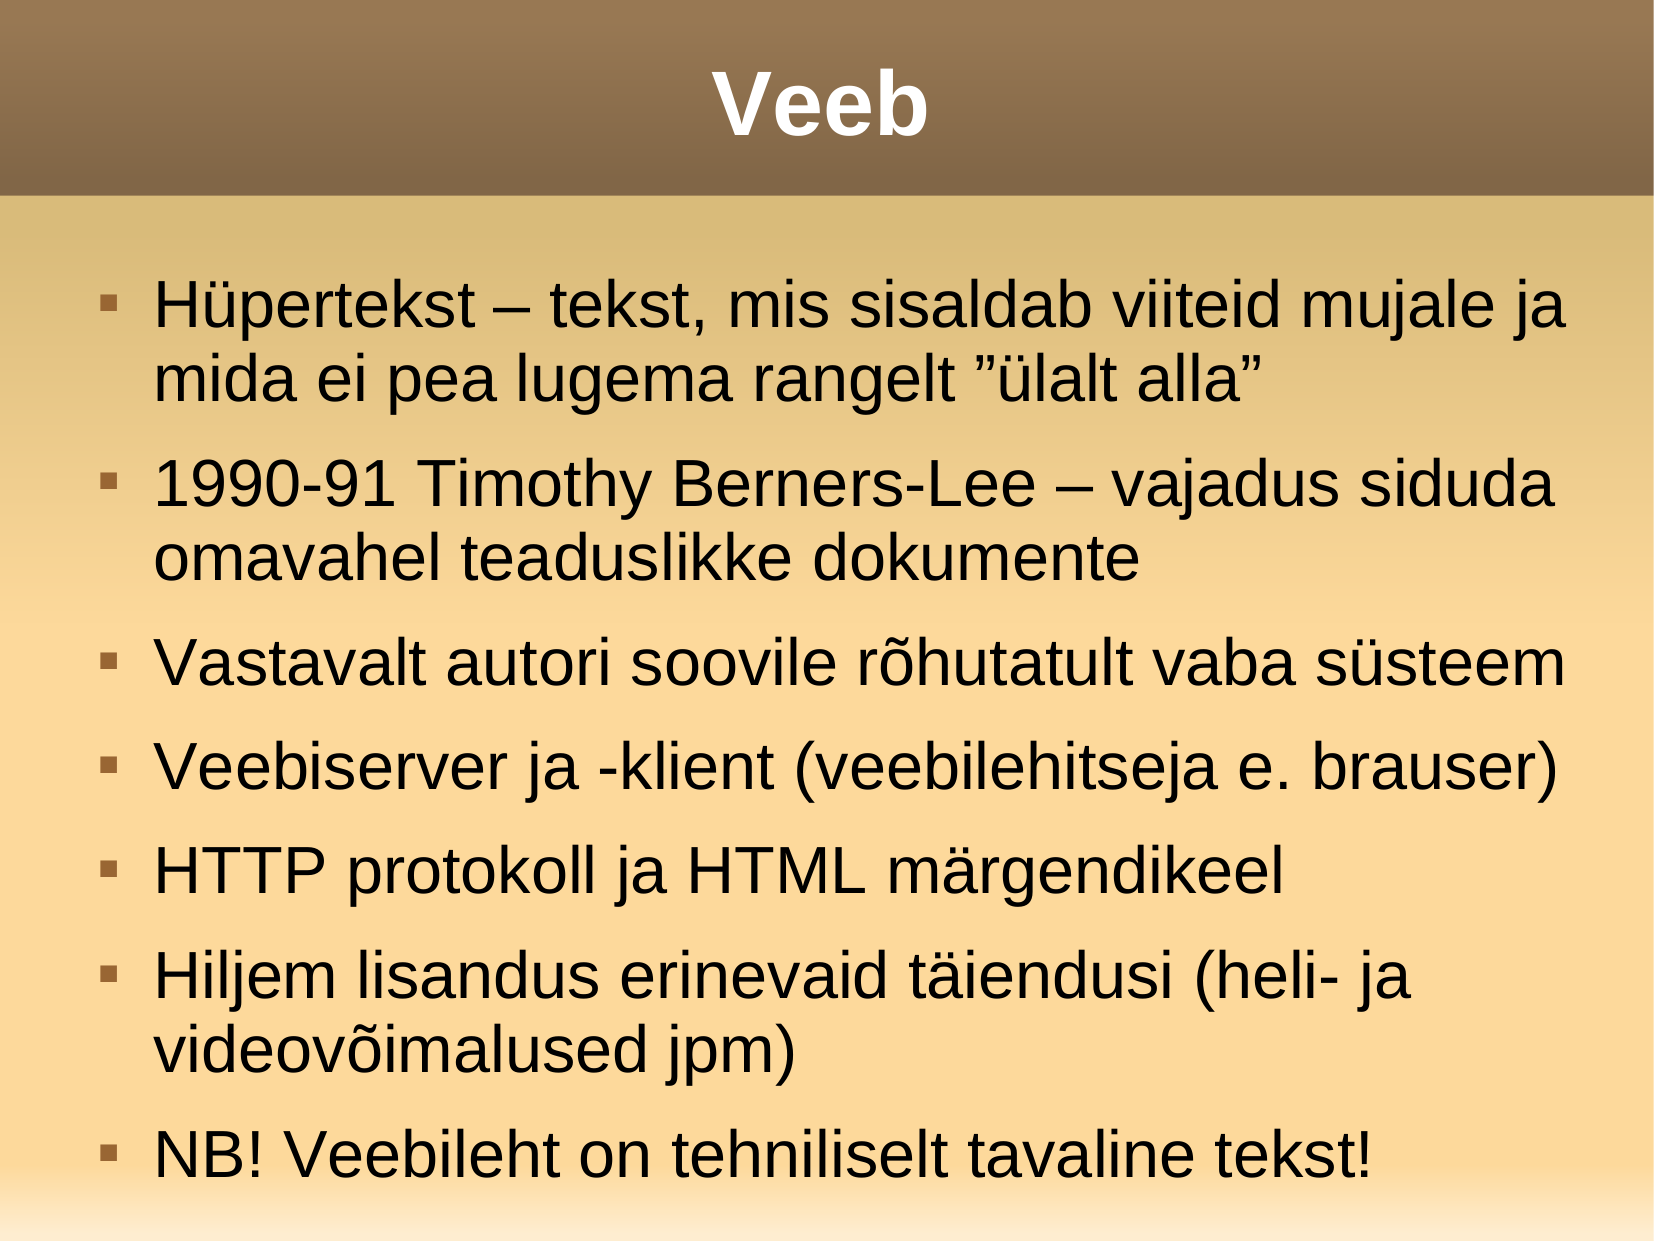

# Veeb
Hüpertekst – tekst, mis sisaldab viiteid mujale ja mida ei pea lugema rangelt ”ülalt alla”
1990-91 Timothy Berners-Lee – vajadus siduda omavahel teaduslikke dokumente
Vastavalt autori soovile rõhutatult vaba süsteem
Veebiserver ja -klient (veebilehitseja e. brauser)
HTTP protokoll ja HTML märgendikeel
Hiljem lisandus erinevaid täiendusi (heli- ja videovõimalused jpm)
NB! Veebileht on tehniliselt tavaline tekst!